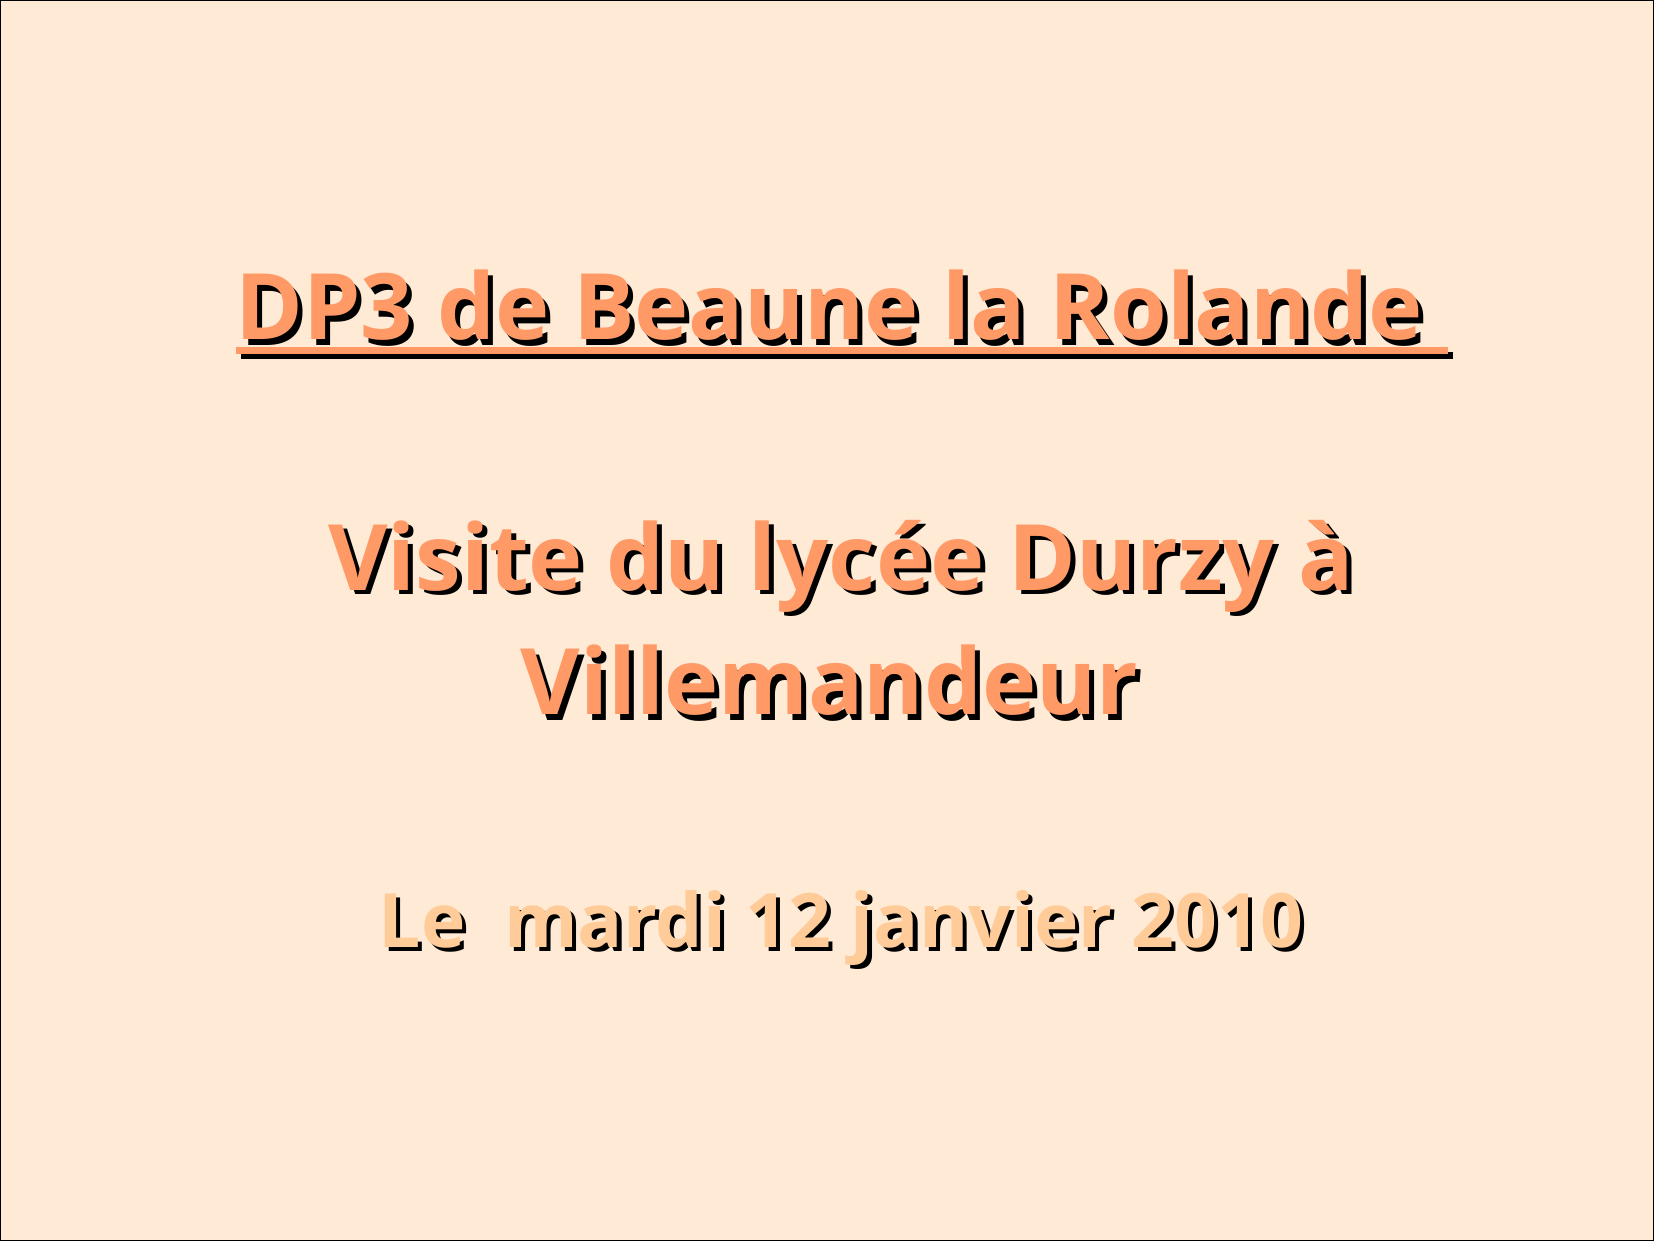

DP3 de Beaune la Rolande
Visite du lycée Durzy à Villemandeur
Le mardi 12 janvier 2010